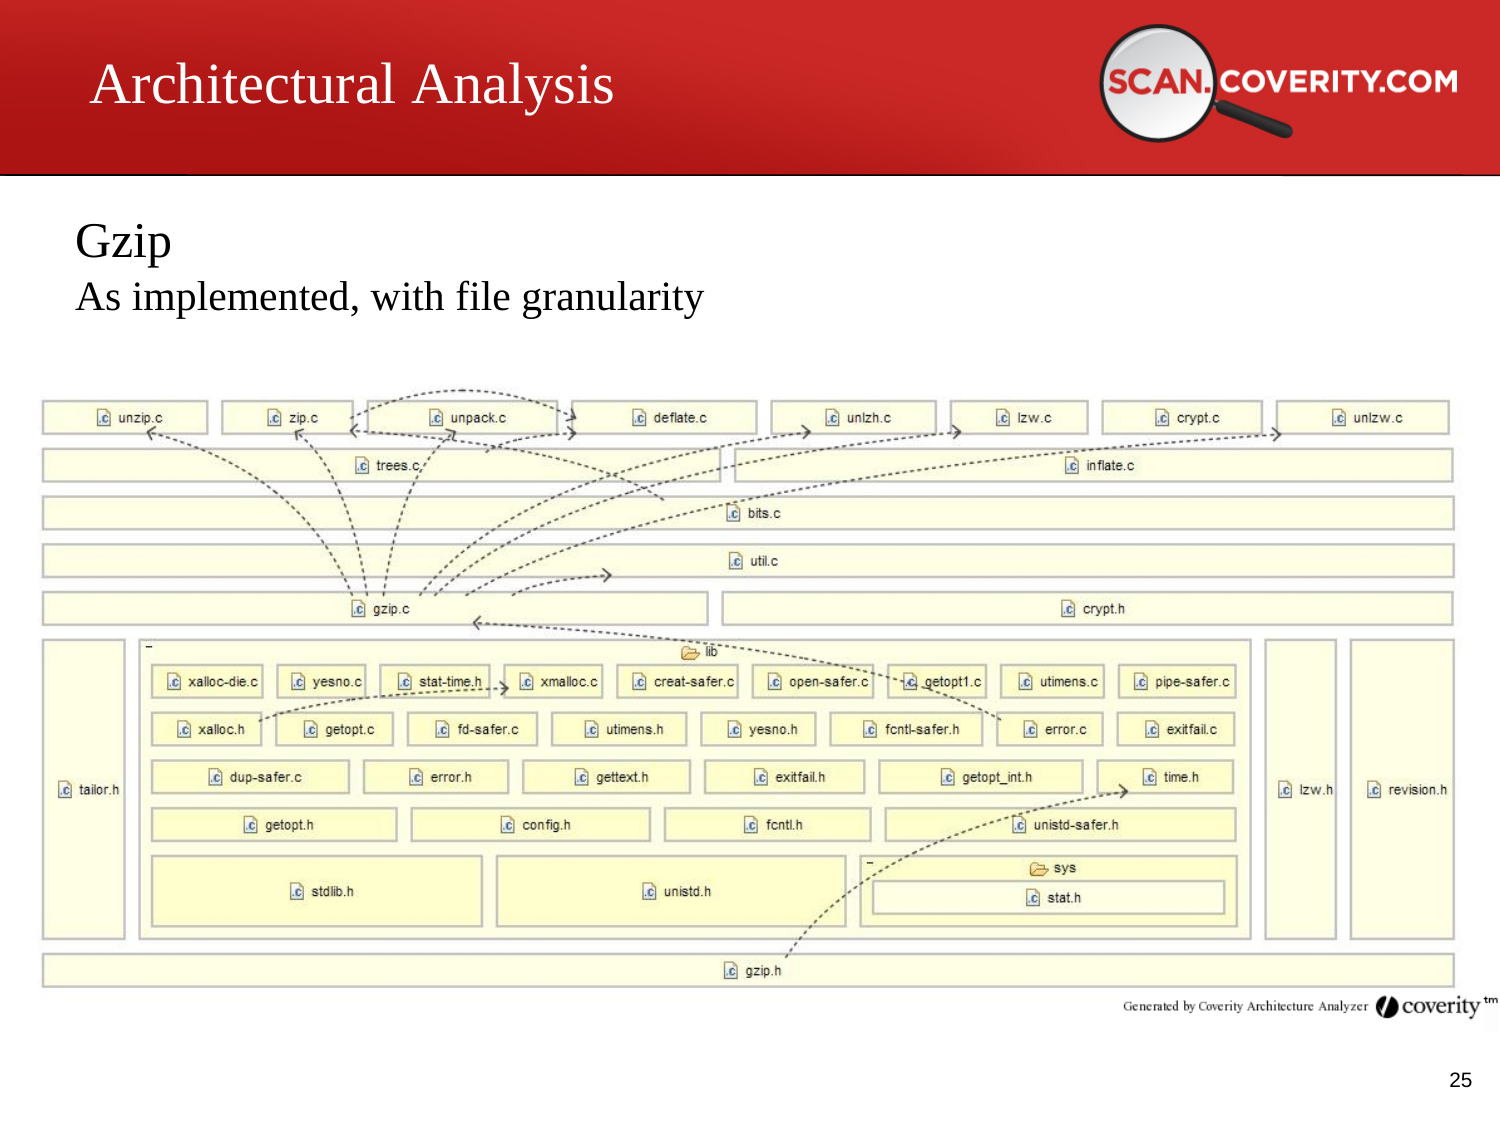

# Architectural Analysis
Gzip
As implemented, with file granularity